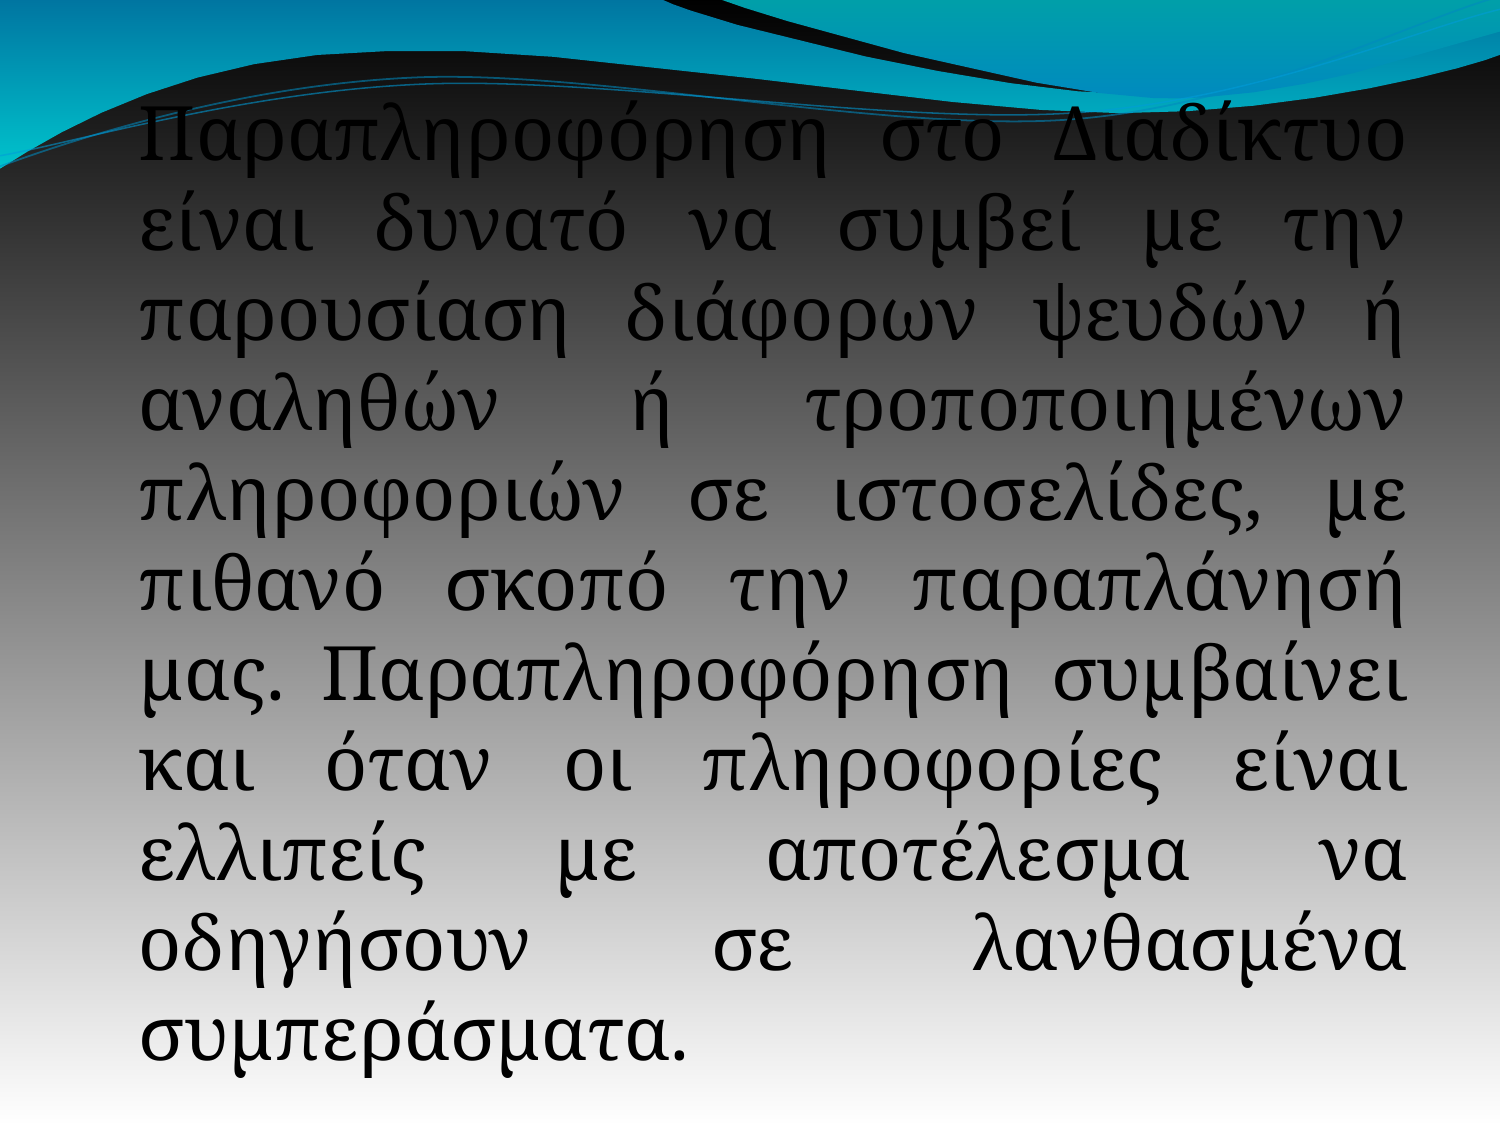

Παραπληροφόρηση στο Διαδίκτυο είναι δυνατό να συμβεί με την παρουσίαση διάφορων ψευδών ή αναληθών ή τροποποιημένων πληροφοριών σε ιστοσελίδες, με πιθανό σκοπό την παραπλάνησή μας. Παραπληροφόρηση συμβαίνει και όταν οι πληροφορίες είναι ελλιπείς με αποτέλεσμα να οδηγήσουν σε λανθασμένα συμπεράσματα.